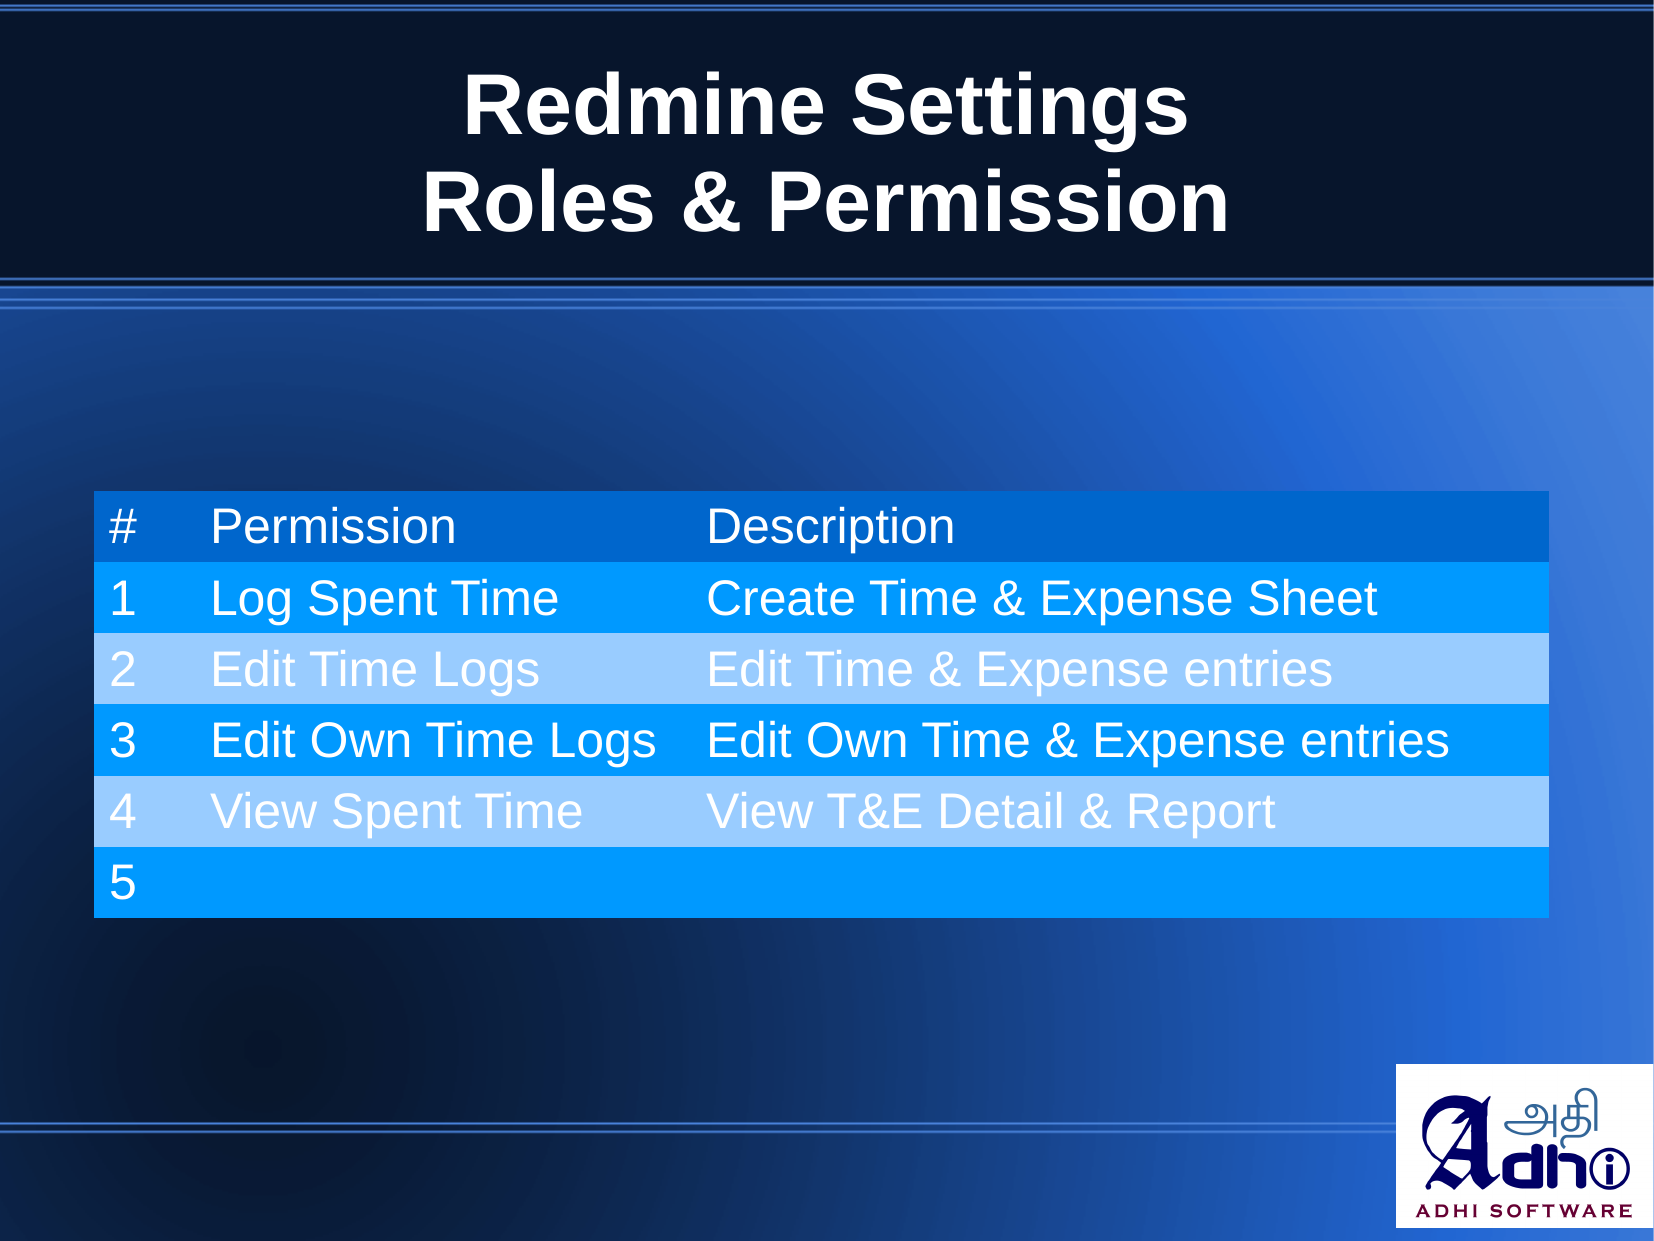

# Redmine Settings Roles & Permission
| # | Permission | Description |
| --- | --- | --- |
| 1 | Log Spent Time | Create Time & Expense Sheet |
| 2 | Edit Time Logs | Edit Time & Expense entries |
| 3 | Edit Own Time Logs | Edit Own Time & Expense entries |
| 4 | View Spent Time | View T&E Detail & Report |
| 5 | | |